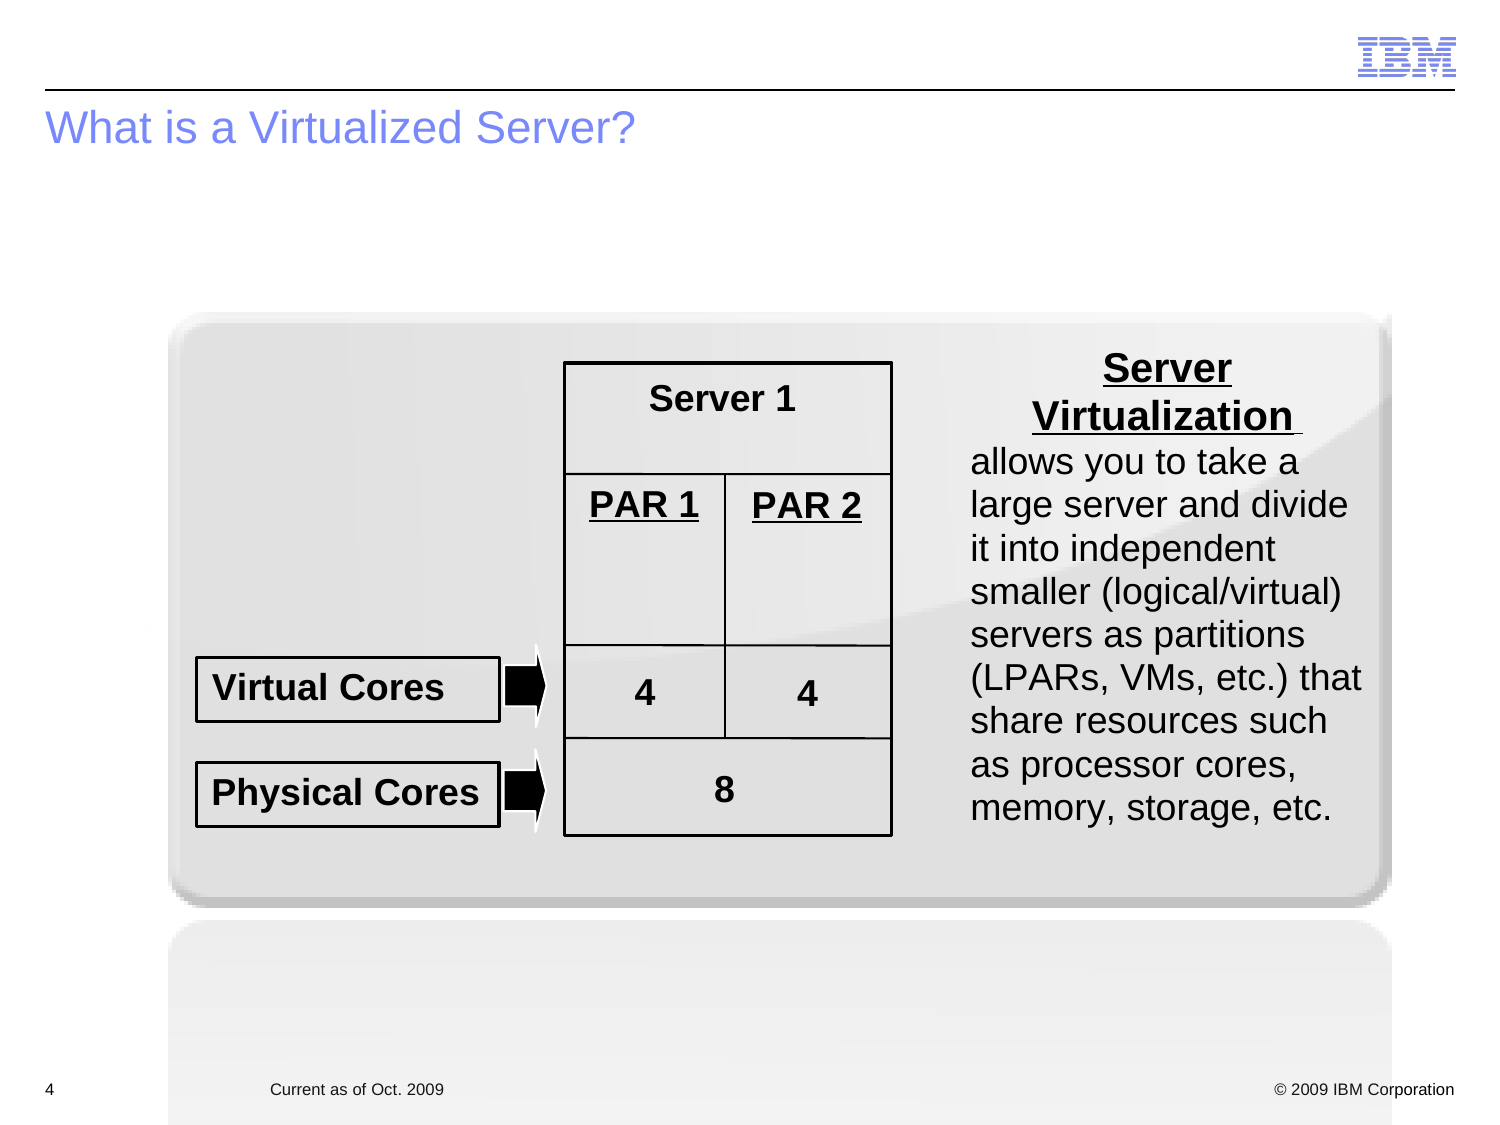

# What is a Virtualized Server?
Server Virtualization
allows you to take a large server and divide it into independent smaller (logical/virtual) servers as partitions (LPARs, VMs, etc.) that share resources such as processor cores, memory, storage, etc.
Server 1
PAR 1
PAR 2
Virtual Cores
4
4
Physical Cores
8
4
Current as of Oct. 2009